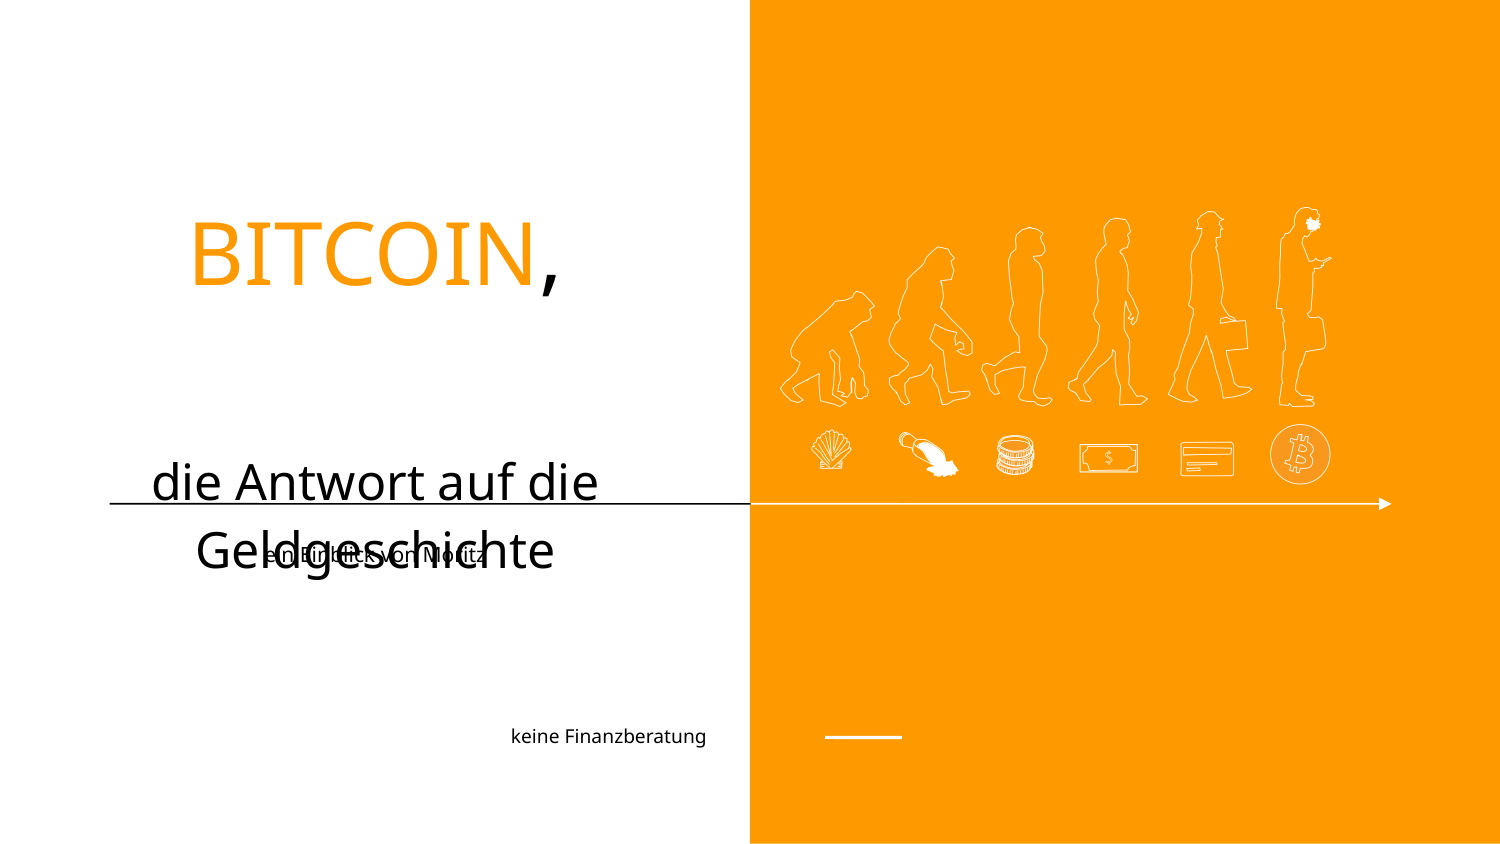

# BITCOIN,
die Antwort auf die Geldgeschichte
ein Einblick von Moritz
keine Finanzberatung